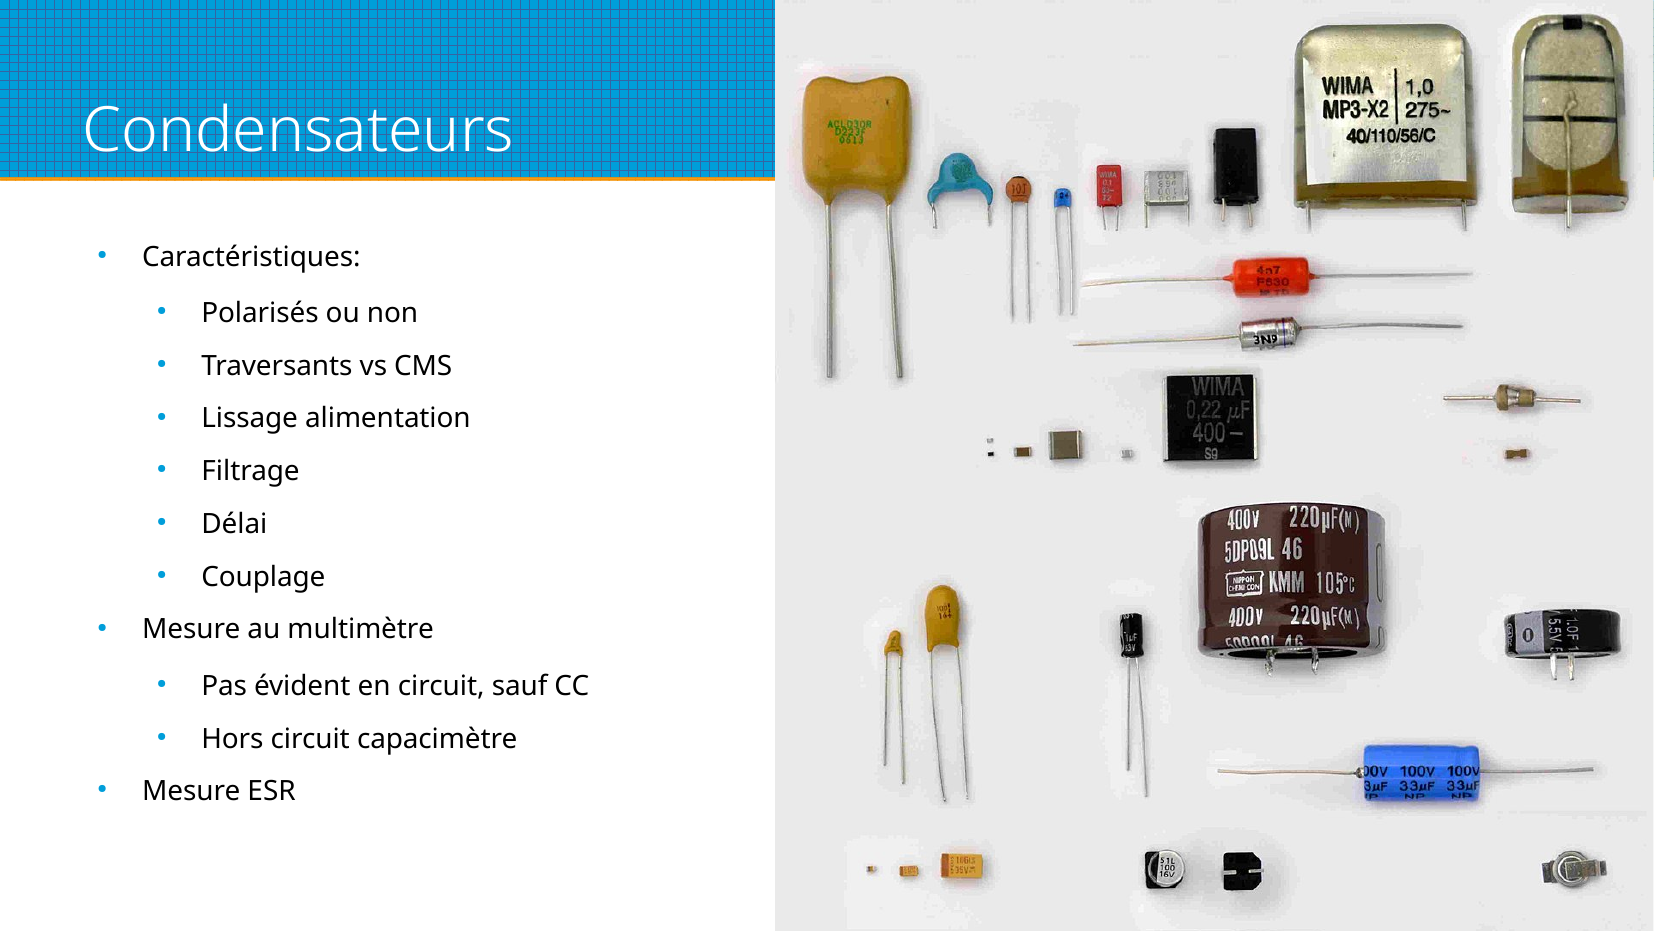

# Condensateurs
Caractéristiques:
Polarisés ou non
Traversants vs CMS
Lissage alimentation
Filtrage
Délai
Couplage
Mesure au multimètre
Pas évident en circuit, sauf CC
Hors circuit capacimètre
Mesure ESR